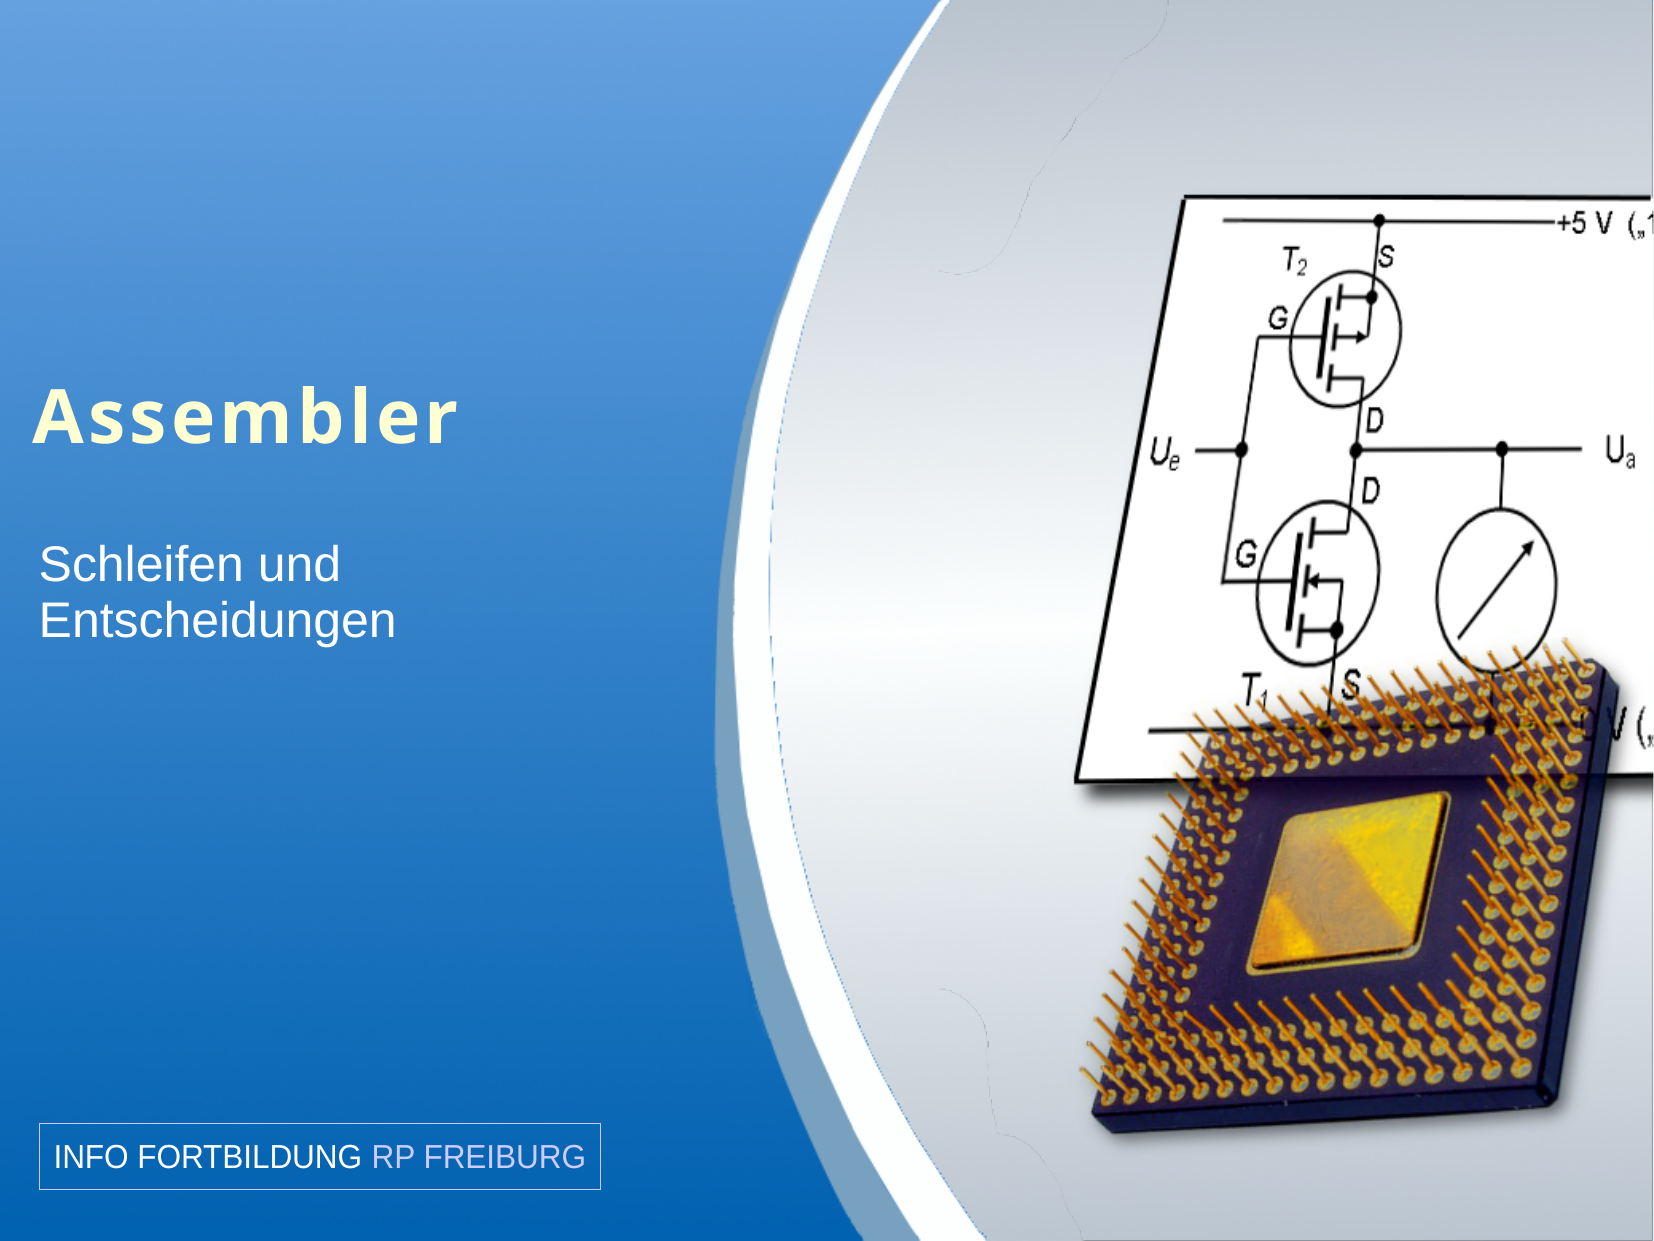

Assembler
Schleifen und Entscheidungen
INFO FORTBILDUNG RP FREIBURG